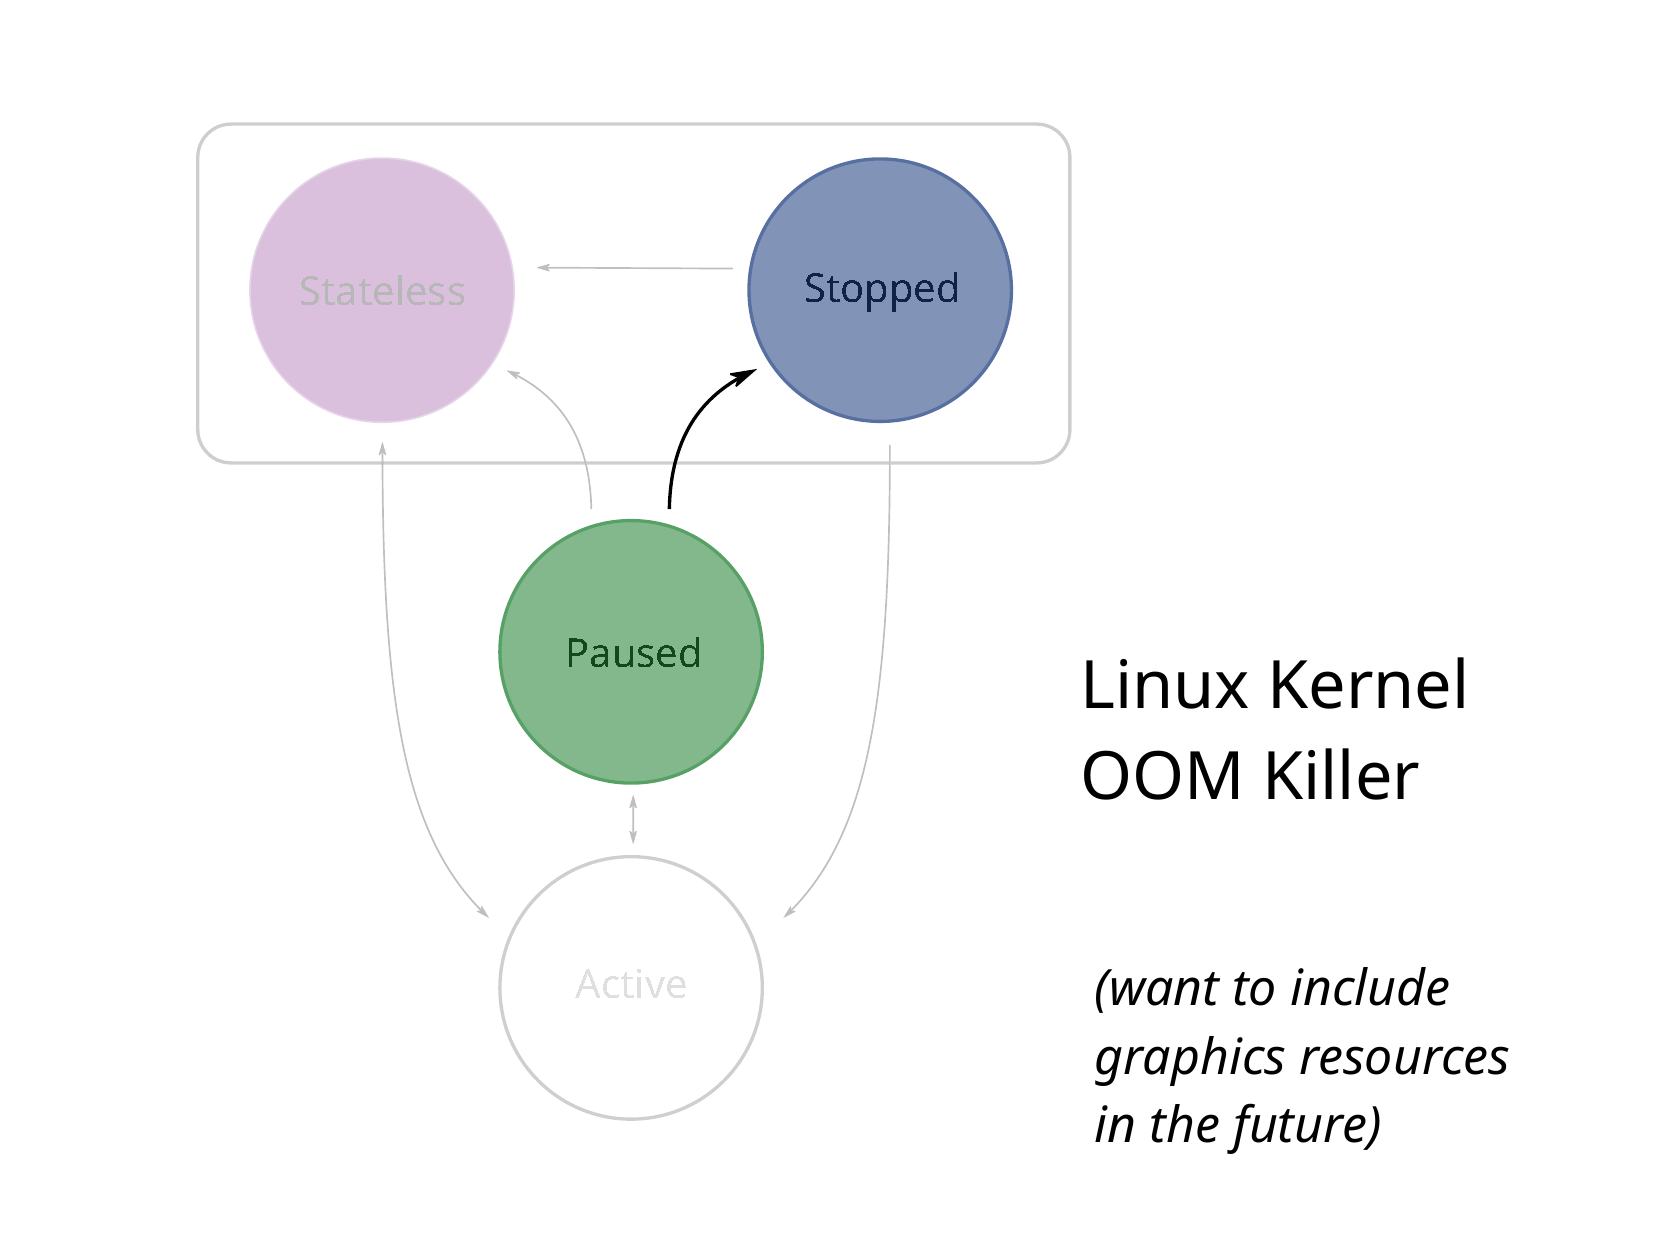

Linux Kernel
OOM Killer
(want to include graphics resources in the future)